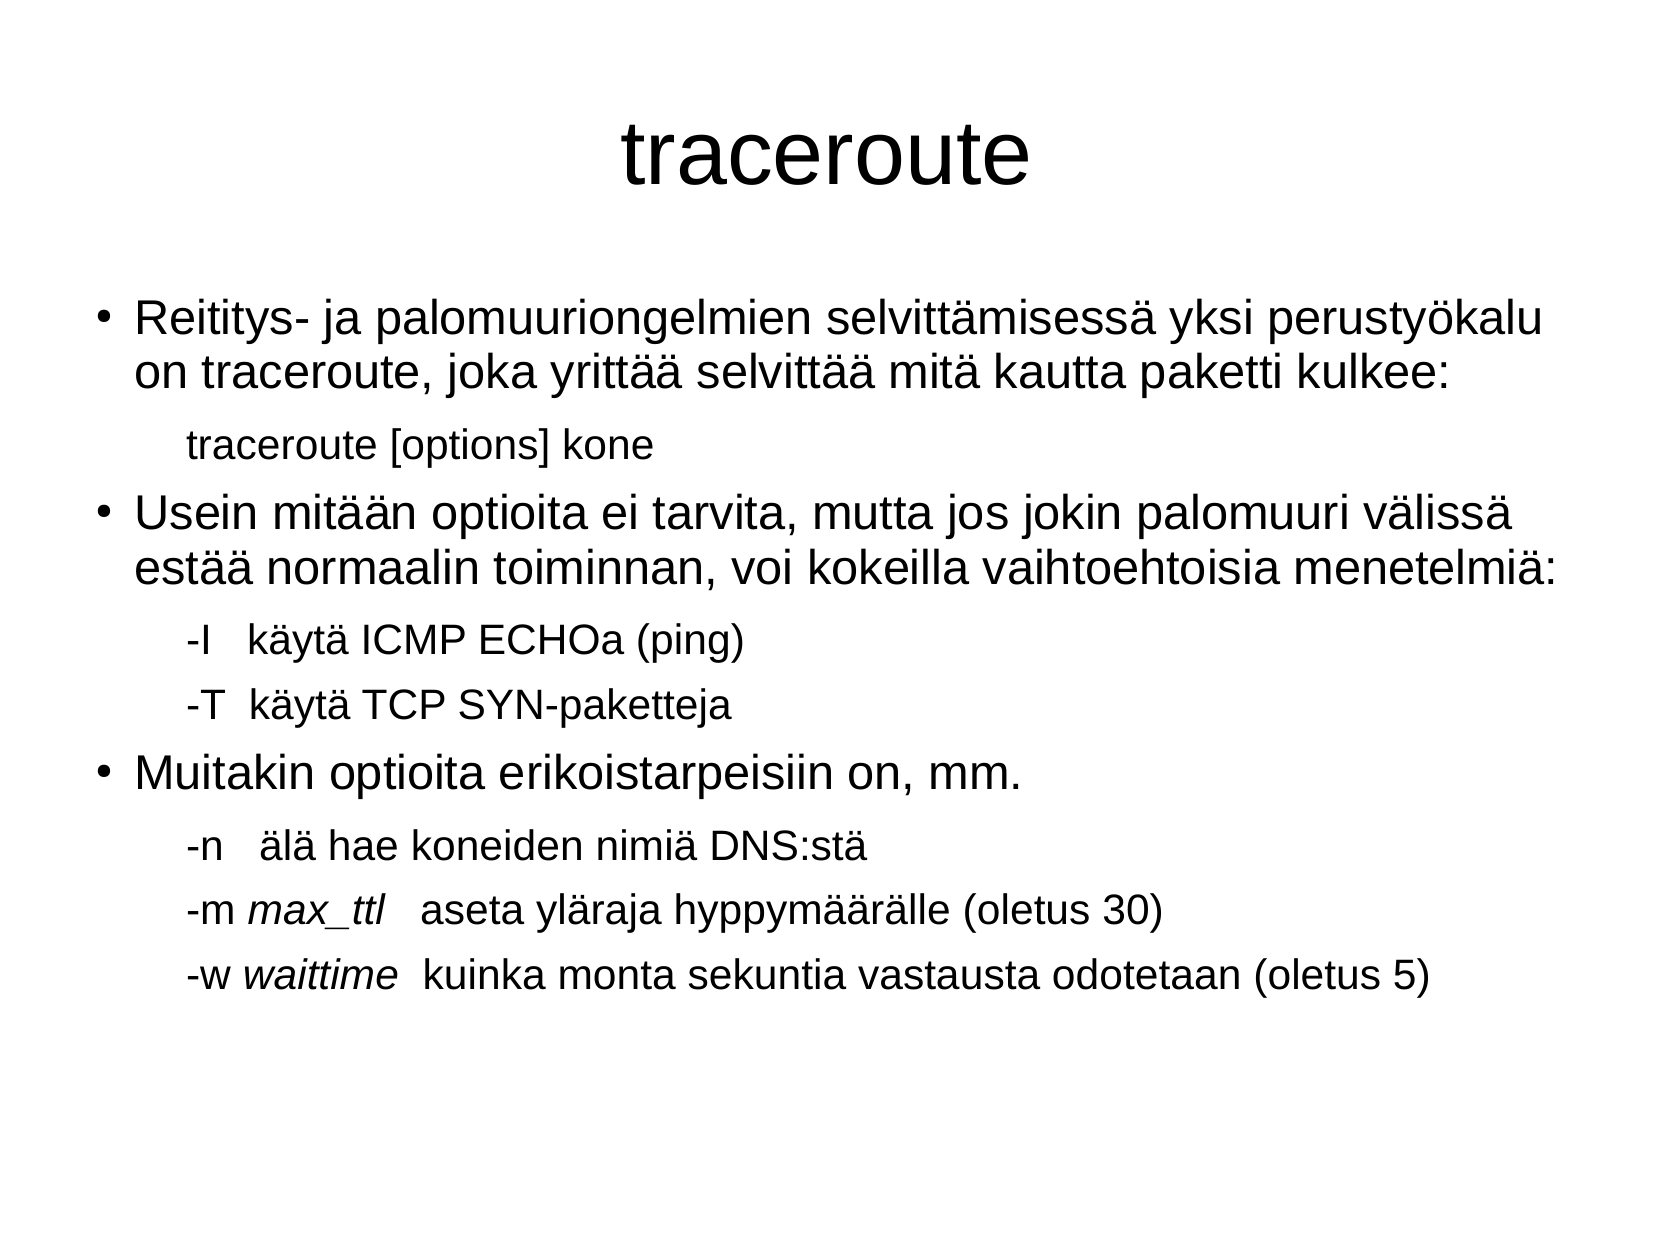

# traceroute
Reititys- ja palomuuriongelmien selvittämisessä yksi perustyökalu on traceroute, joka yrittää selvittää mitä kautta paketti kulkee:
traceroute [options] kone
Usein mitään optioita ei tarvita, mutta jos jokin palomuuri välissä estää normaalin toiminnan, voi kokeilla vaihtoehtoisia menetelmiä:
-I käytä ICMP ECHOa (ping)
-T käytä TCP SYN-paketteja
Muitakin optioita erikoistarpeisiin on, mm.
-n älä hae koneiden nimiä DNS:stä
-m max_ttl aseta yläraja hyppymäärälle (oletus 30)
-w waittime kuinka monta sekuntia vastausta odotetaan (oletus 5)